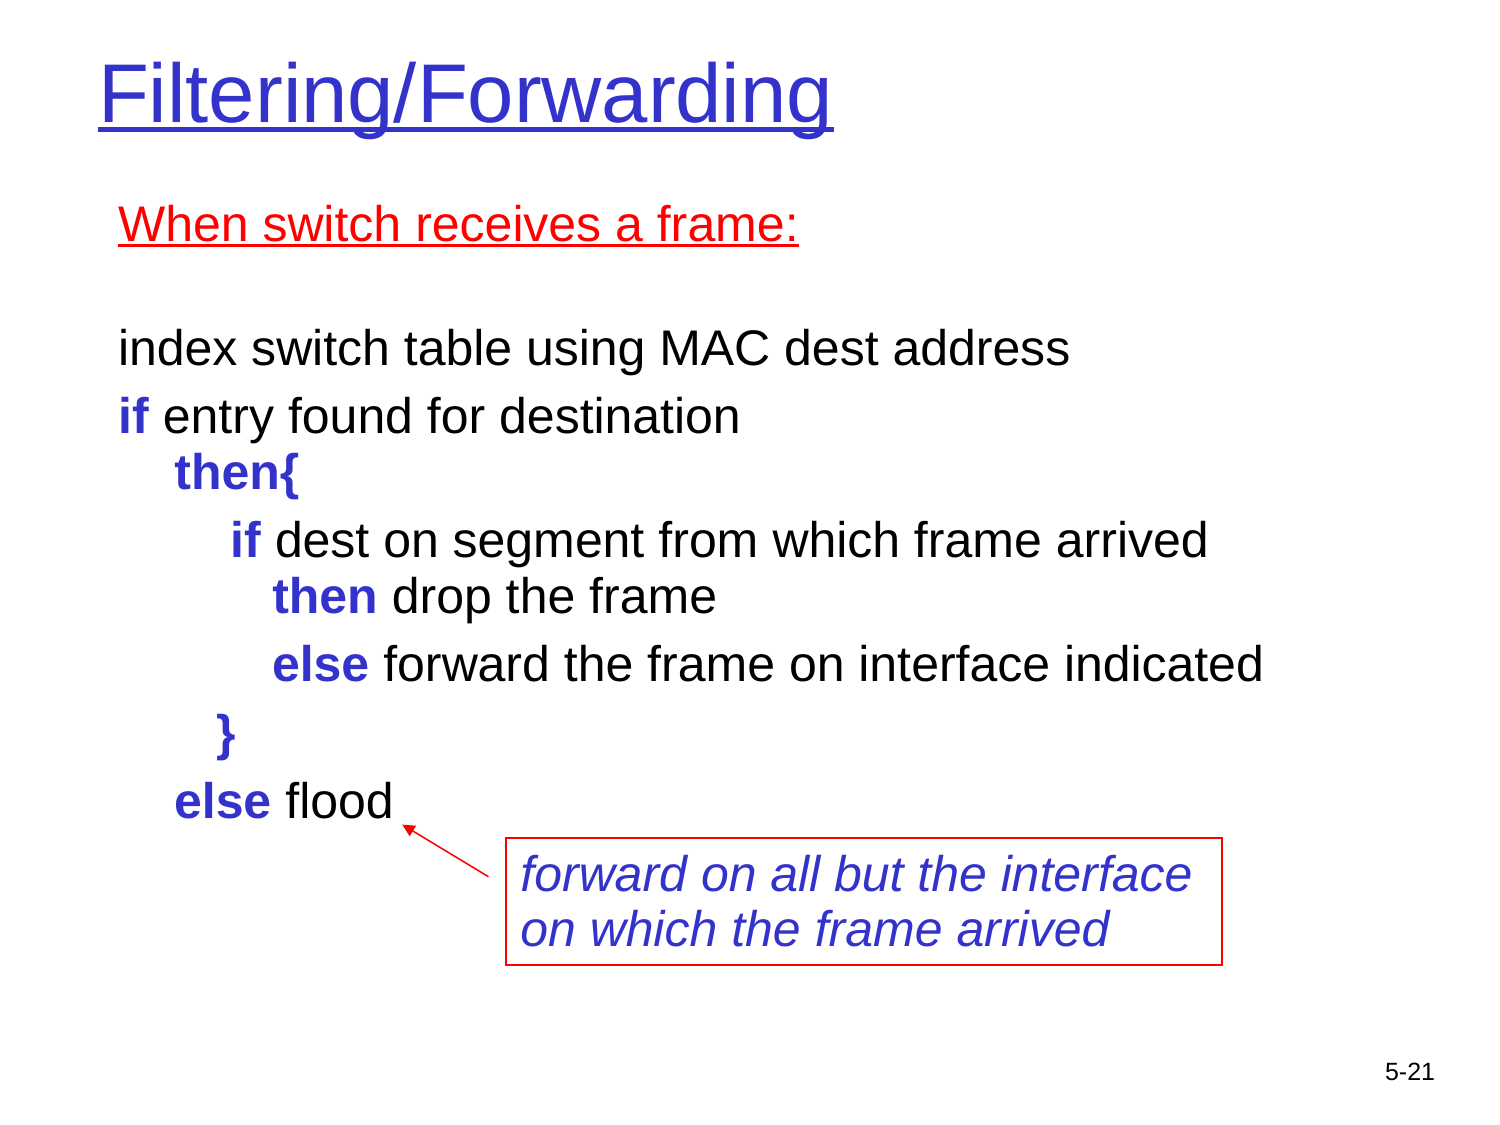

# Filtering/Forwarding
When switch receives a frame:
index switch table using MAC dest address
if entry found for destination
then{
 if dest on segment from which frame arrived
 then drop the frame
 else forward the frame on interface indicated
 }
 else flood
forward on all but the interface
on which the frame arrived
21